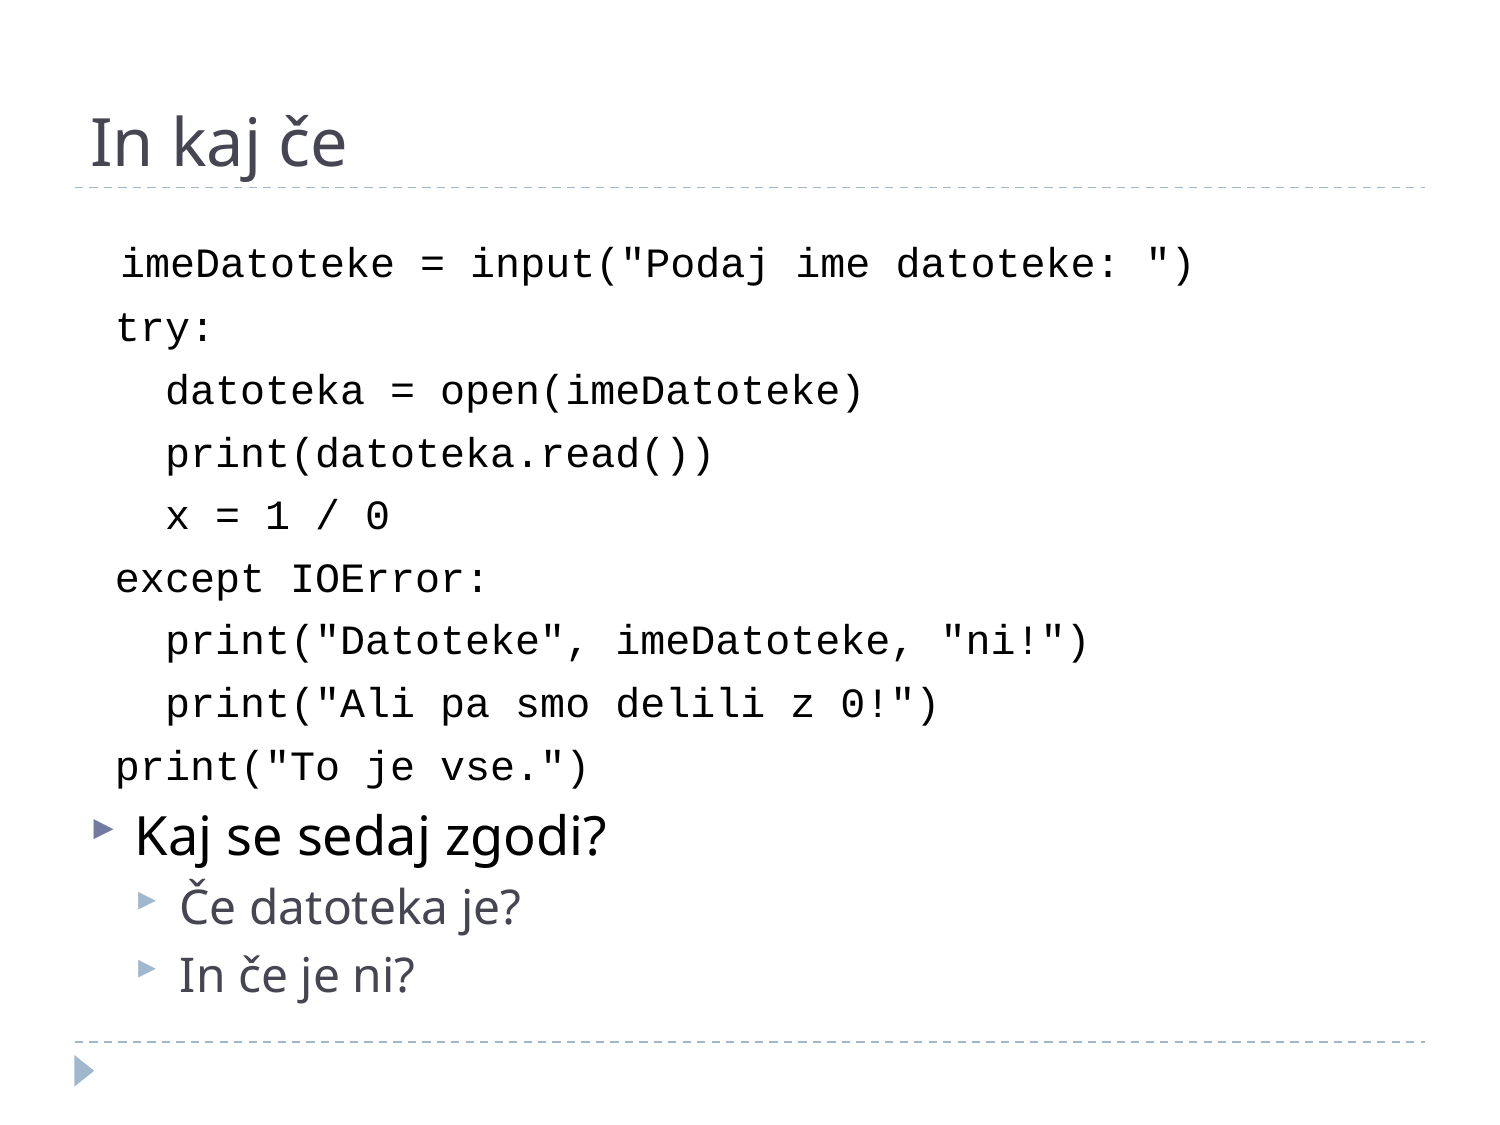

# In kaj če
 imeDatoteke = input("Podaj ime datoteke: ")
 try:
 datoteka = open(imeDatoteke)
 print(datoteka.read())
 x = 1 / 0
 except IOError:
 print("Datoteke", imeDatoteke, "ni!")
 print("Ali pa smo delili z 0!")
 print("To je vse.")
Kaj se sedaj zgodi?
Če datoteka je?
In če je ni?